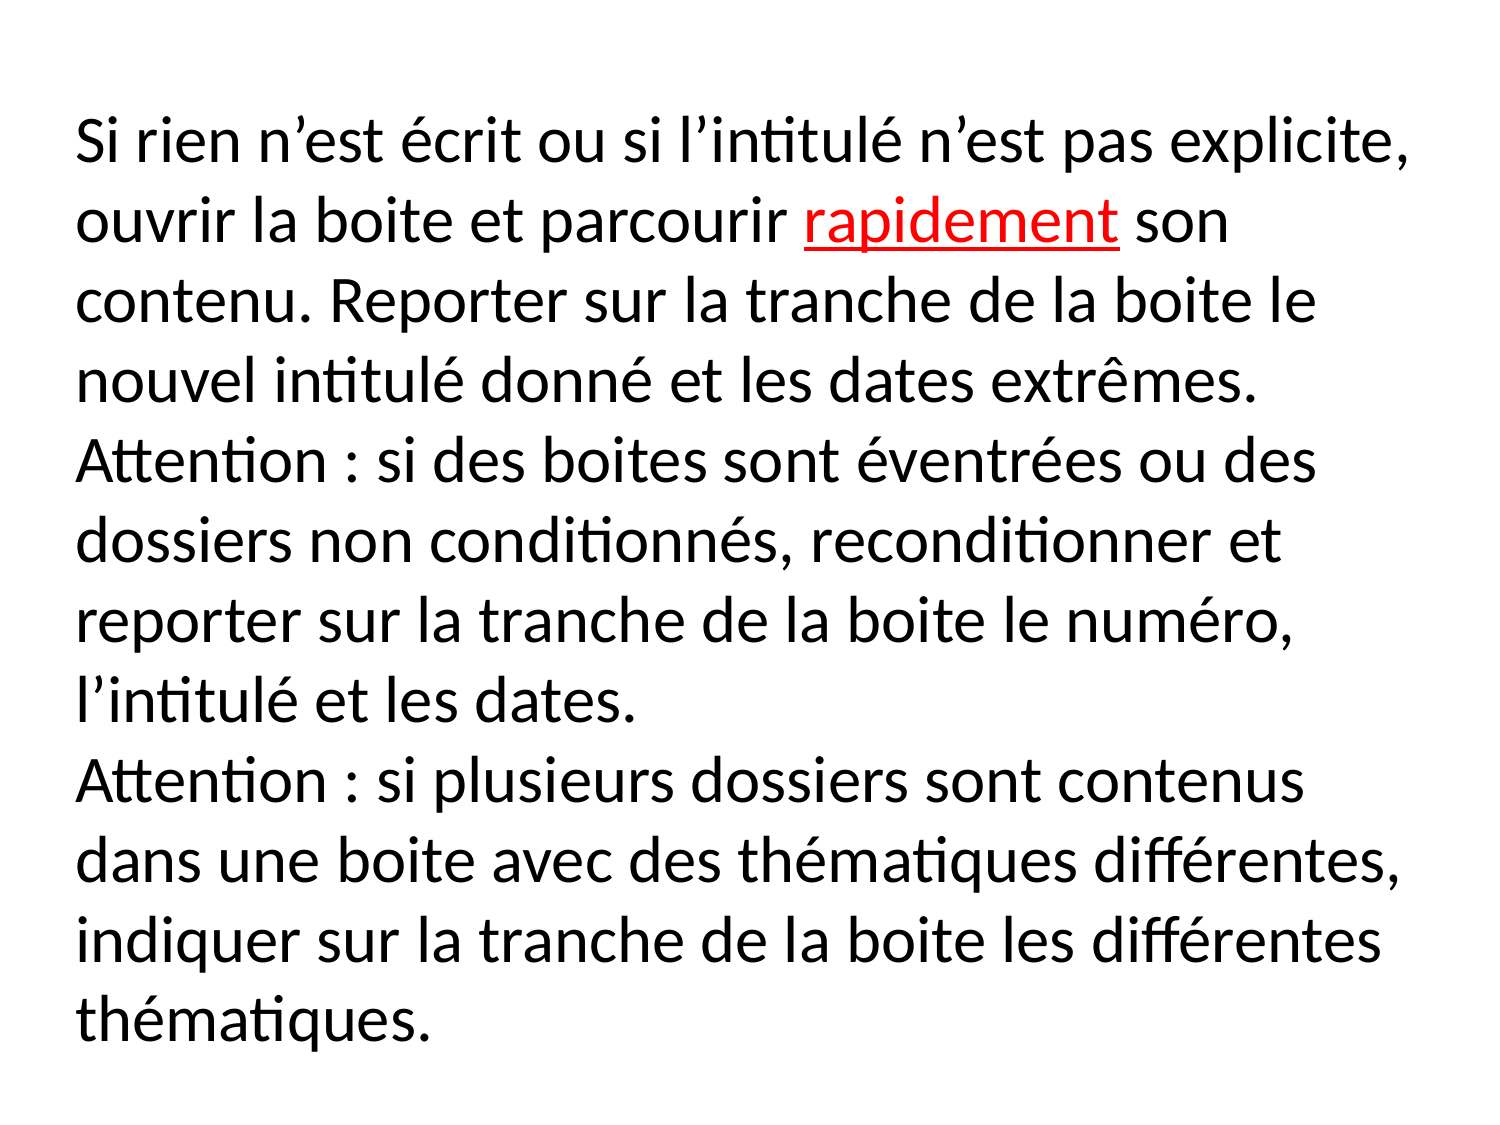

# Si rien n’est écrit ou si l’intitulé n’est pas explicite, ouvrir la boite et parcourir rapidement son contenu. Reporter sur la tranche de la boite le nouvel intitulé donné et les dates extrêmes. Attention : si des boites sont éventrées ou des dossiers non conditionnés, reconditionner et reporter sur la tranche de la boite le numéro, l’intitulé et les dates. Attention : si plusieurs dossiers sont contenus dans une boite avec des thématiques différentes, indiquer sur la tranche de la boite les différentes thématiques.